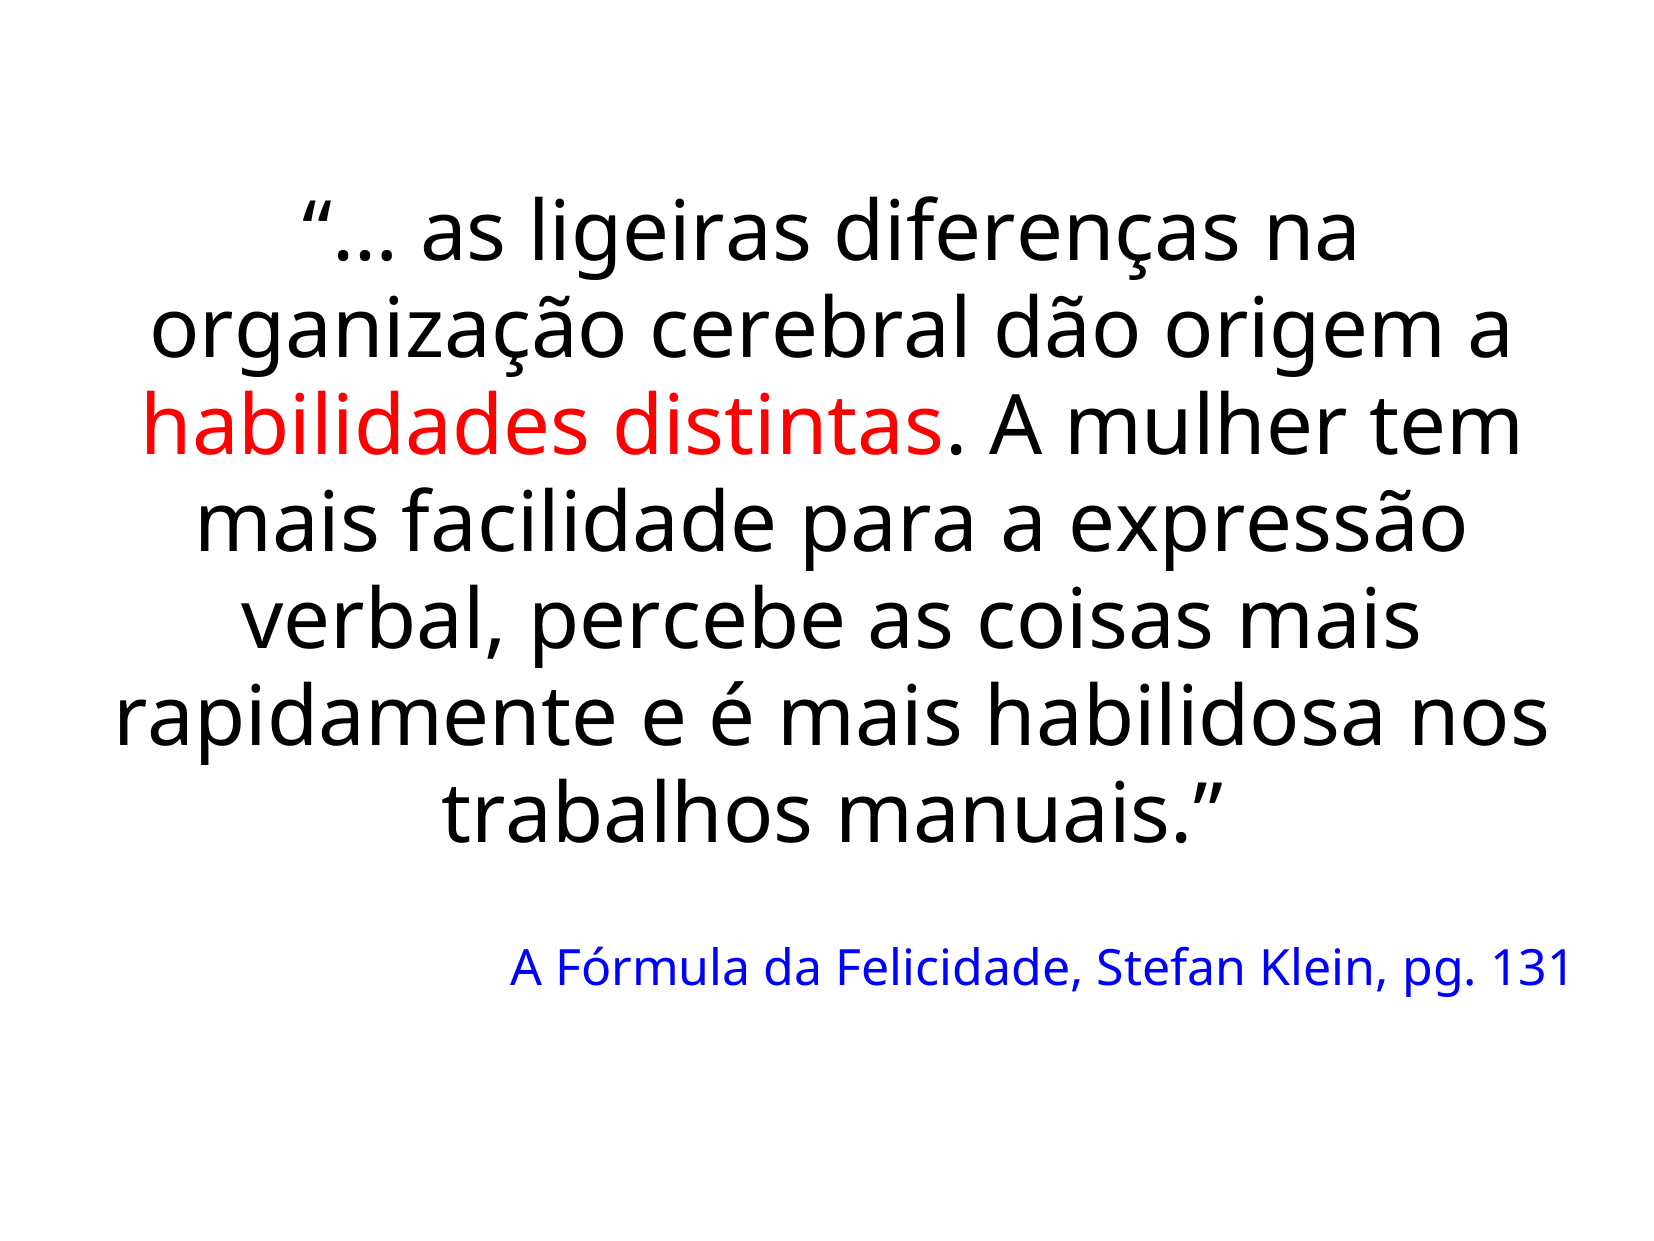

“… as ligeiras diferenças na organização cerebral dão origem a habilidades distintas. A mulher tem mais facilidade para a expressão verbal, percebe as coisas mais rapidamente e é mais habilidosa nos trabalhos manuais.”
A Fórmula da Felicidade, Stefan Klein, pg. 131